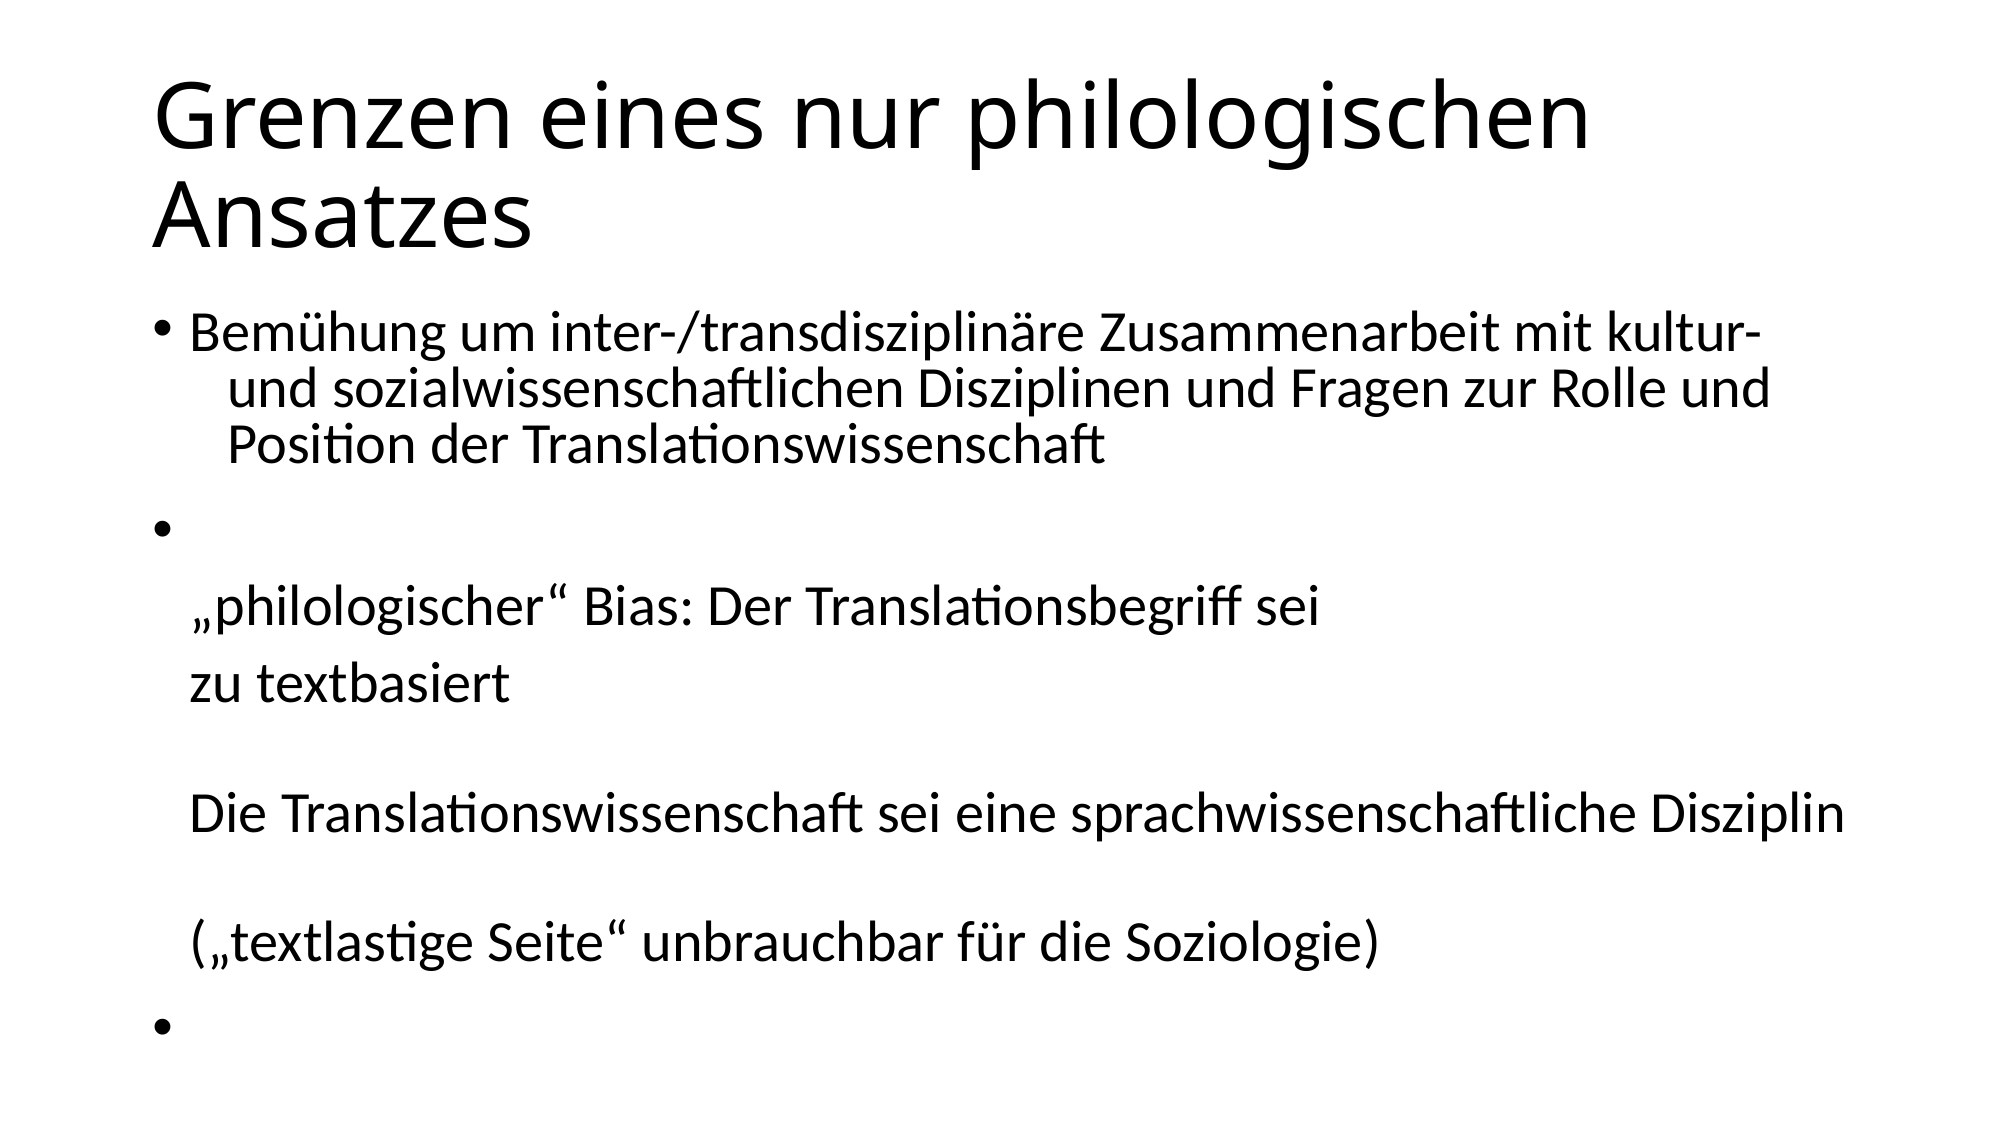

# Grenzen eines nur philologischen Ansatzes
Bemühung um inter-/transdisziplinäre Zusammenarbeit mit kultur- und sozialwissenschaftlichen Disziplinen und Fragen zur Rolle und Position der Translationswissenschaft
„philologischer“ Bias: Der Translationsbegriff sei
zu textbasiert
Die Translationswissenschaft sei eine sprachwissenschaftliche Disziplin
(„textlastige Seite“ unbrauchbar für die Soziologie)